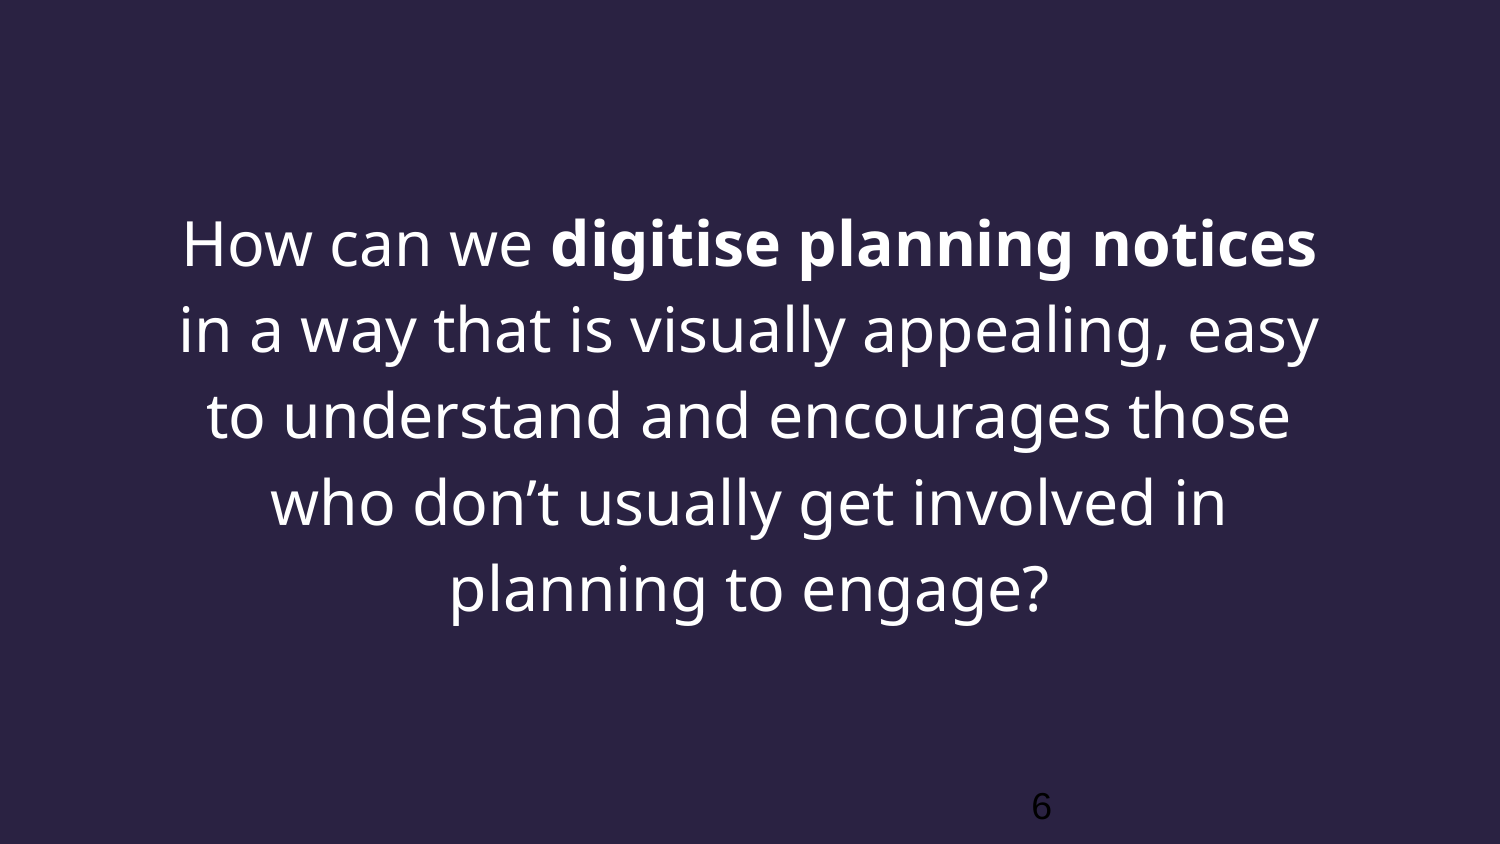

How can we digitise planning notices in a way that is visually appealing, easy to understand and encourages those who don’t usually get involved in planning to engage?